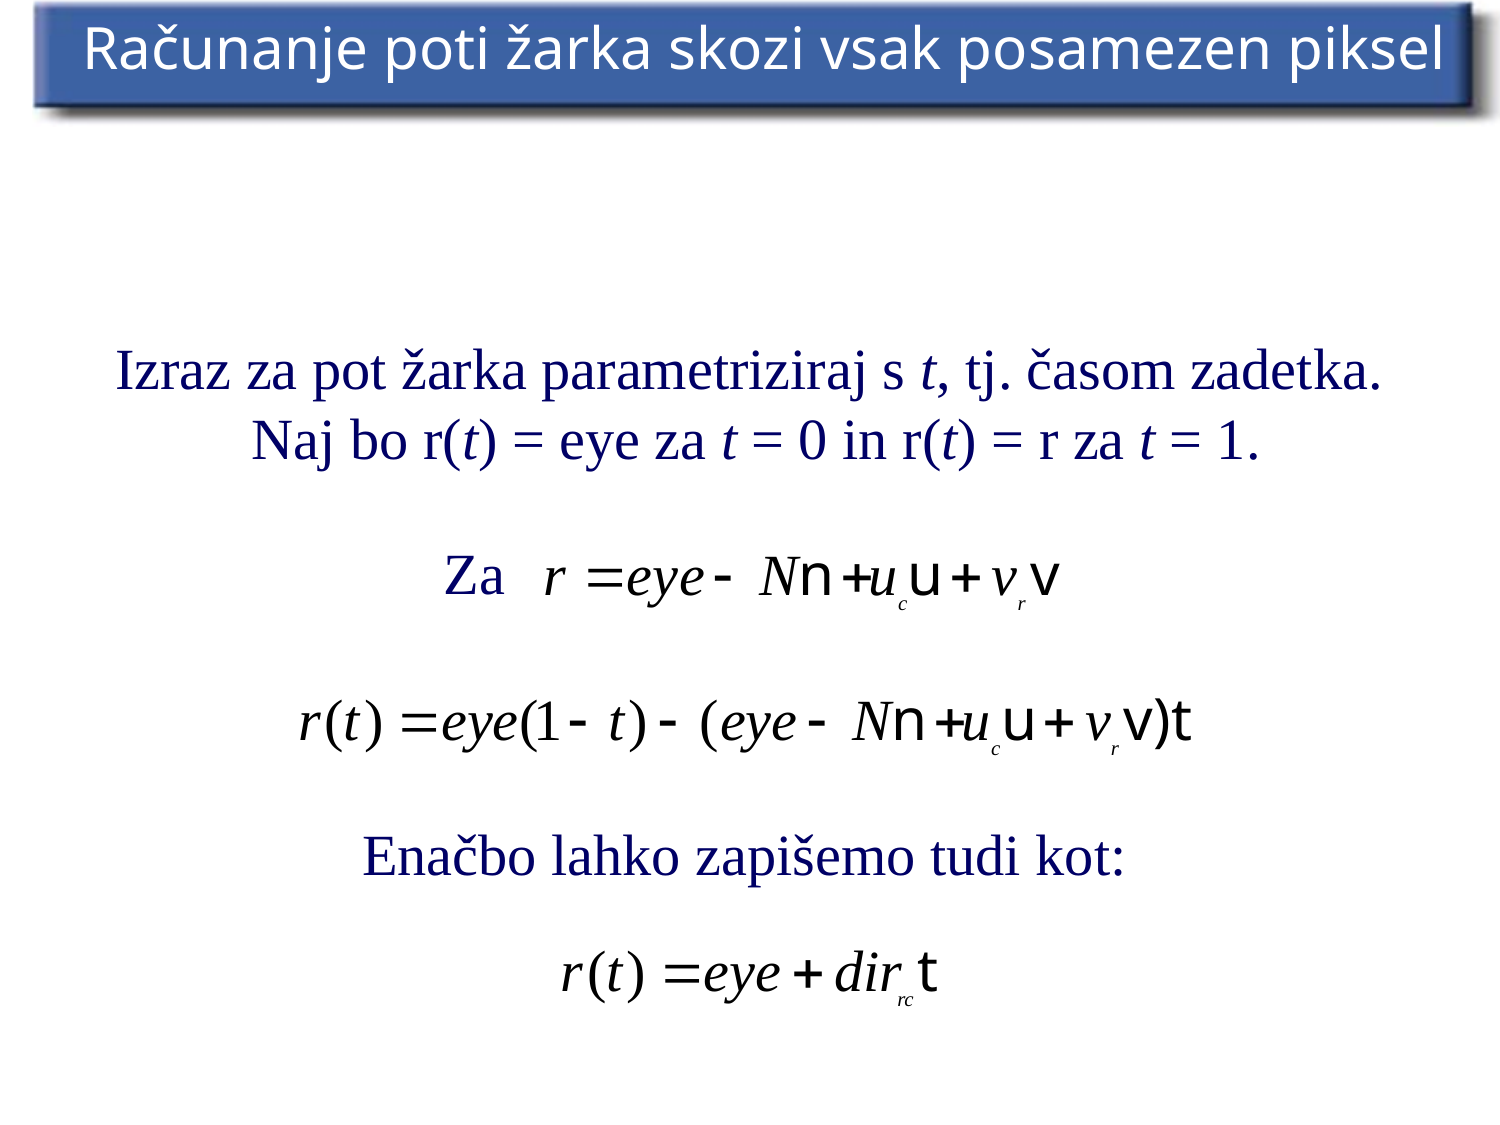

Računanje poti žarka skozi vsak posamezen piksel
Izraz za pot žarka parametriziraj s t, tj. časom zadetka.
Naj bo r(t) = eye za t = 0 in r(t) = r za t = 1.
Za
Enačbo lahko zapišemo tudi kot: